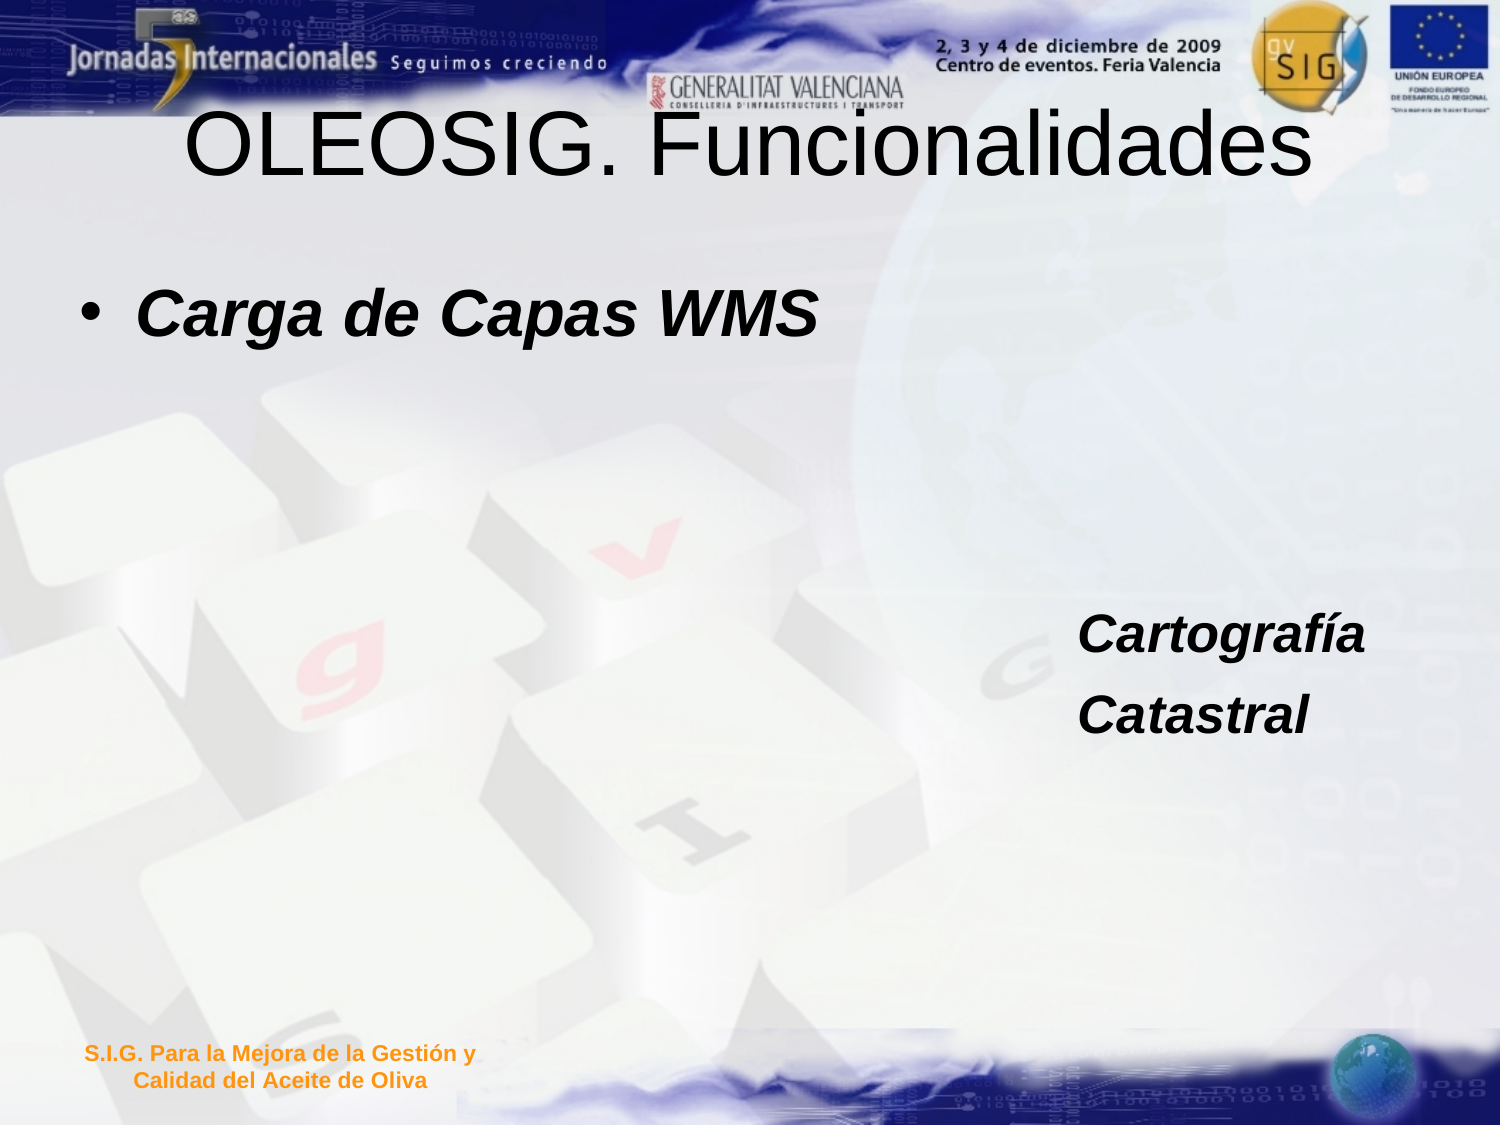

# OLEOSIG. Funcionalidades
Carga de Capas WMS
Cartografía
Catastral
S.I.G. Para la Mejora de la Gestión y Calidad del Aceite de Oliva